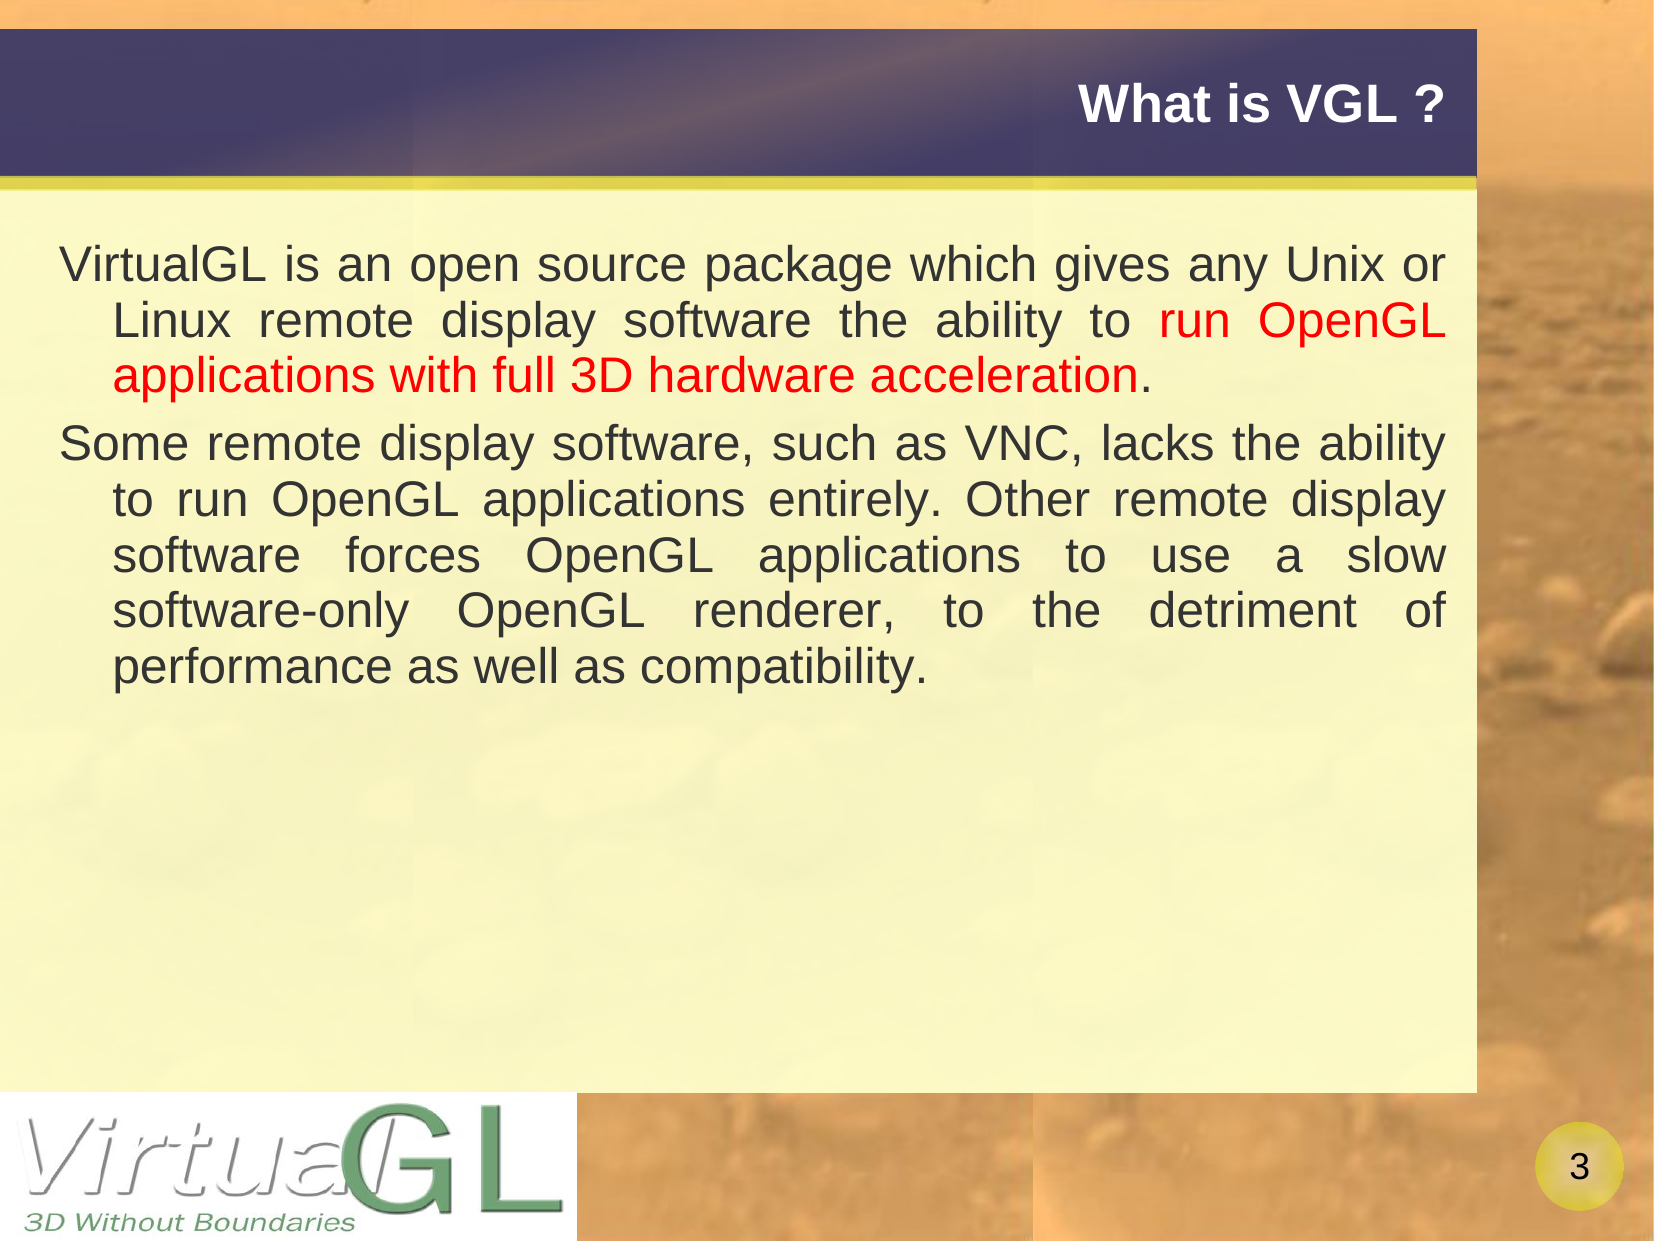

# What is VGL ?
VirtualGL is an open source package which gives any Unix or Linux remote display software the ability to run OpenGL applications with full 3D hardware acceleration.
Some remote display software, such as VNC, lacks the ability to run OpenGL applications entirely. Other remote display software forces OpenGL applications to use a slow software-only OpenGL renderer, to the detriment of performance as well as compatibility.